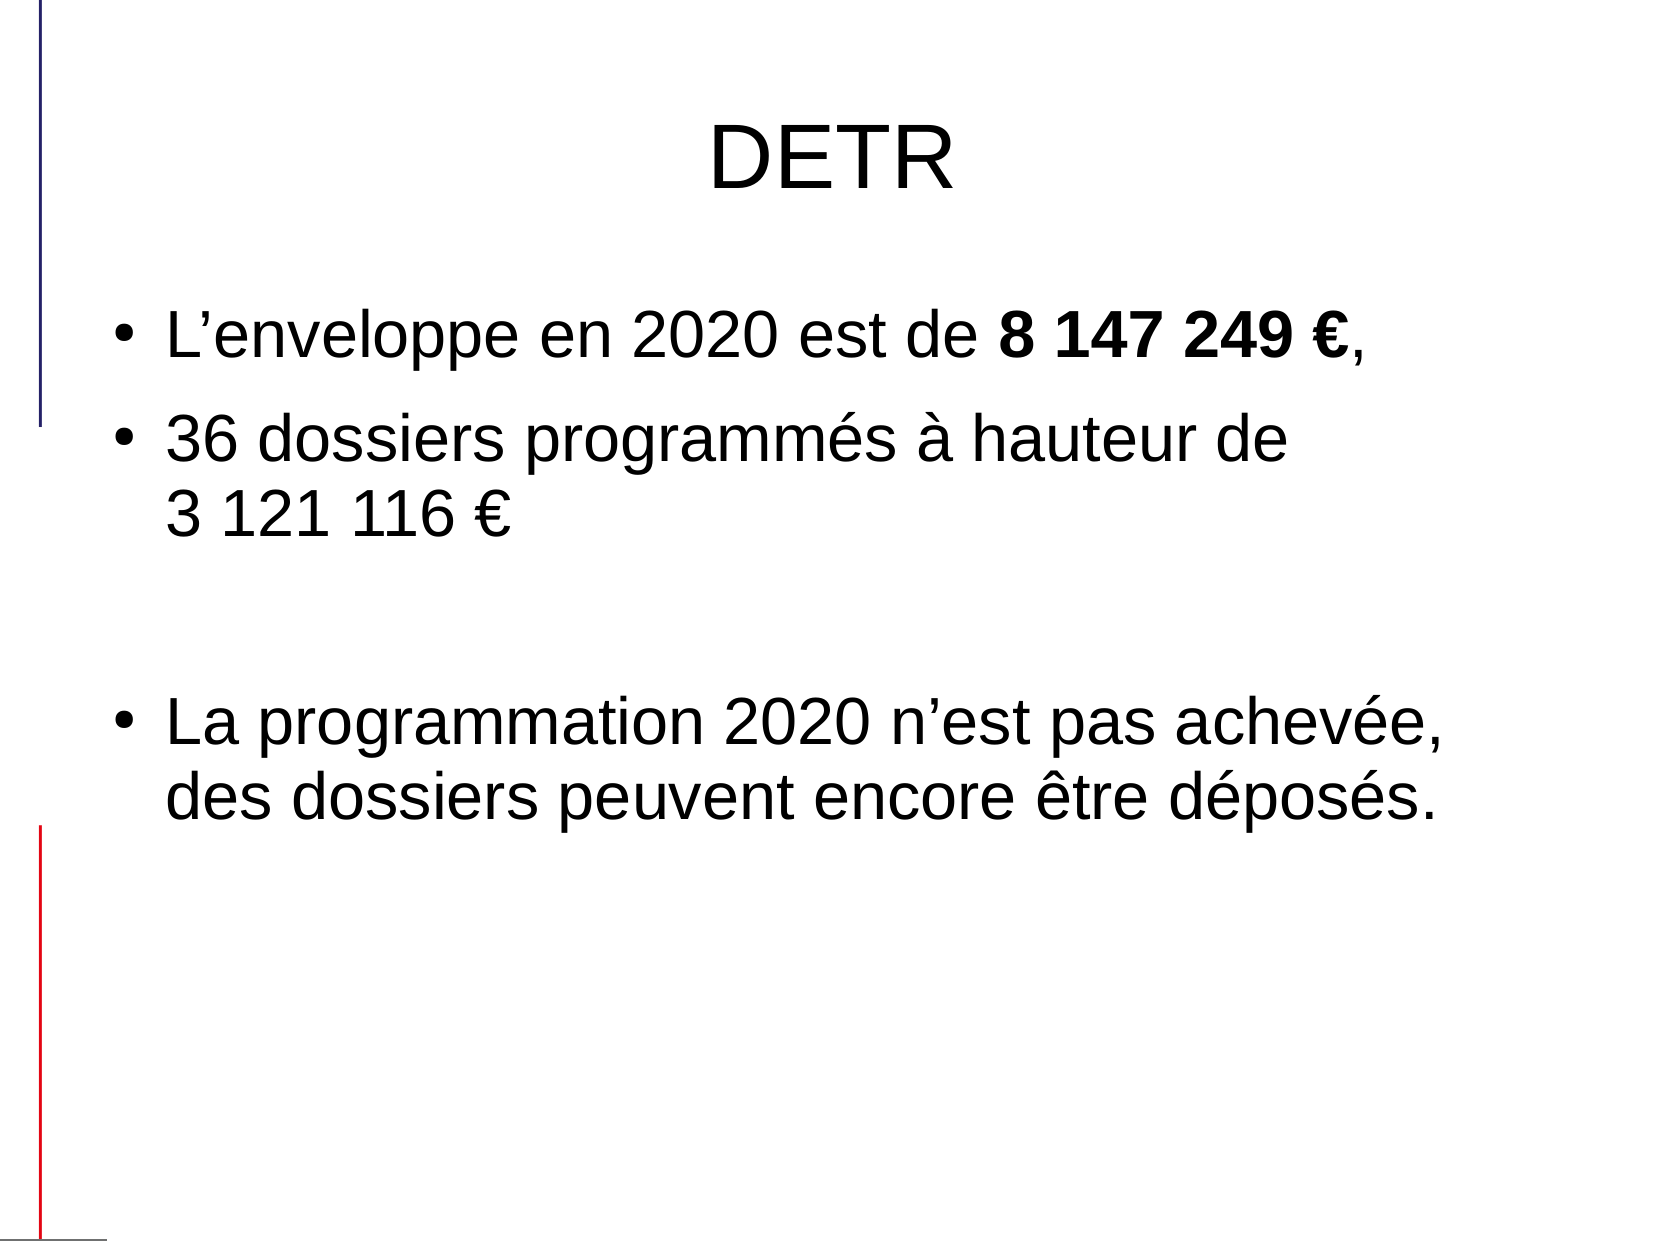

# DETR
L’enveloppe en 2020 est de 8 147 249 €,
36 dossiers programmés à hauteur de 3 121 116 €
La programmation 2020 n’est pas achevée, des dossiers peuvent encore être déposés.